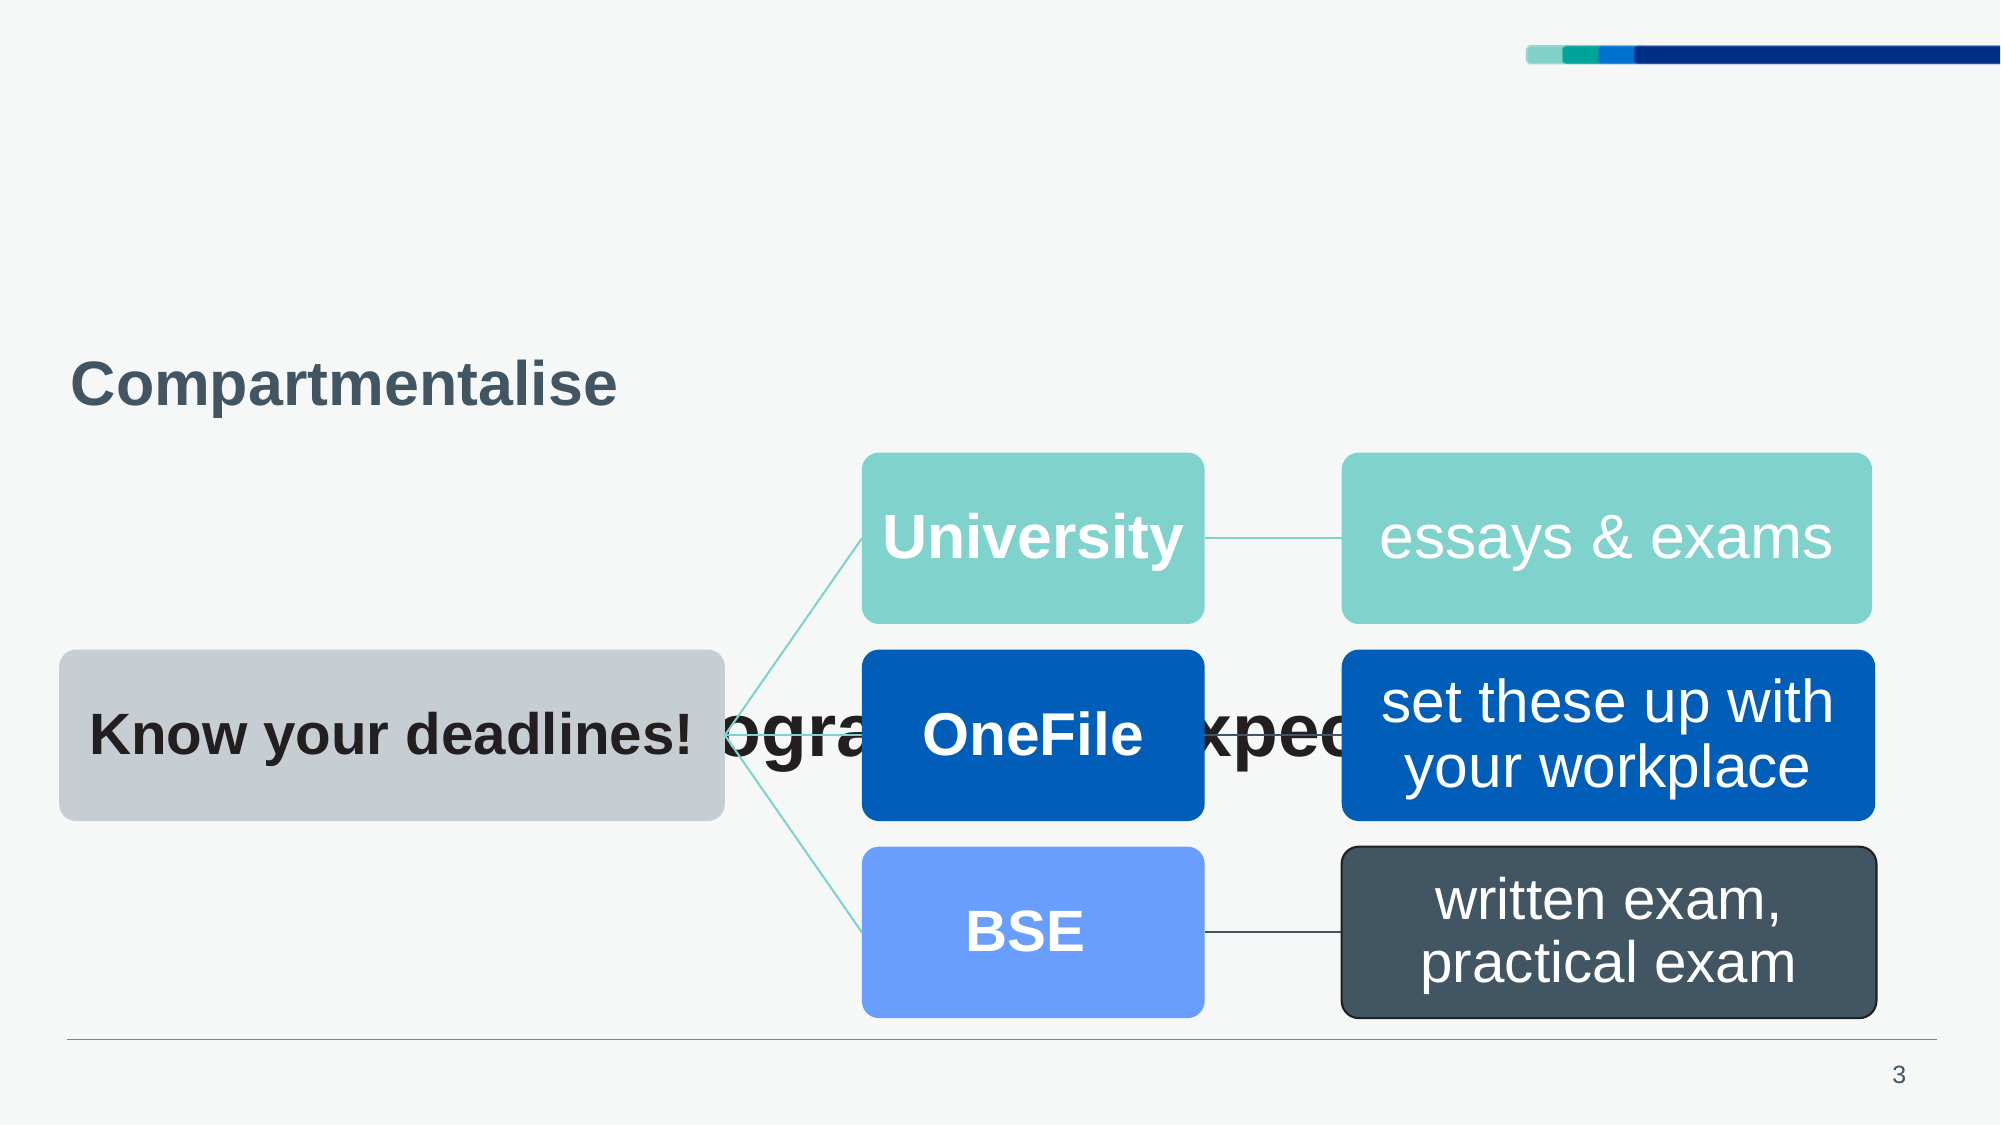

# Compartmentalise
Understand the programme & expectations
University
essays & exams
Know your deadlines!
OneFile
set these up with your workplace
BSE
written exam, practical exam